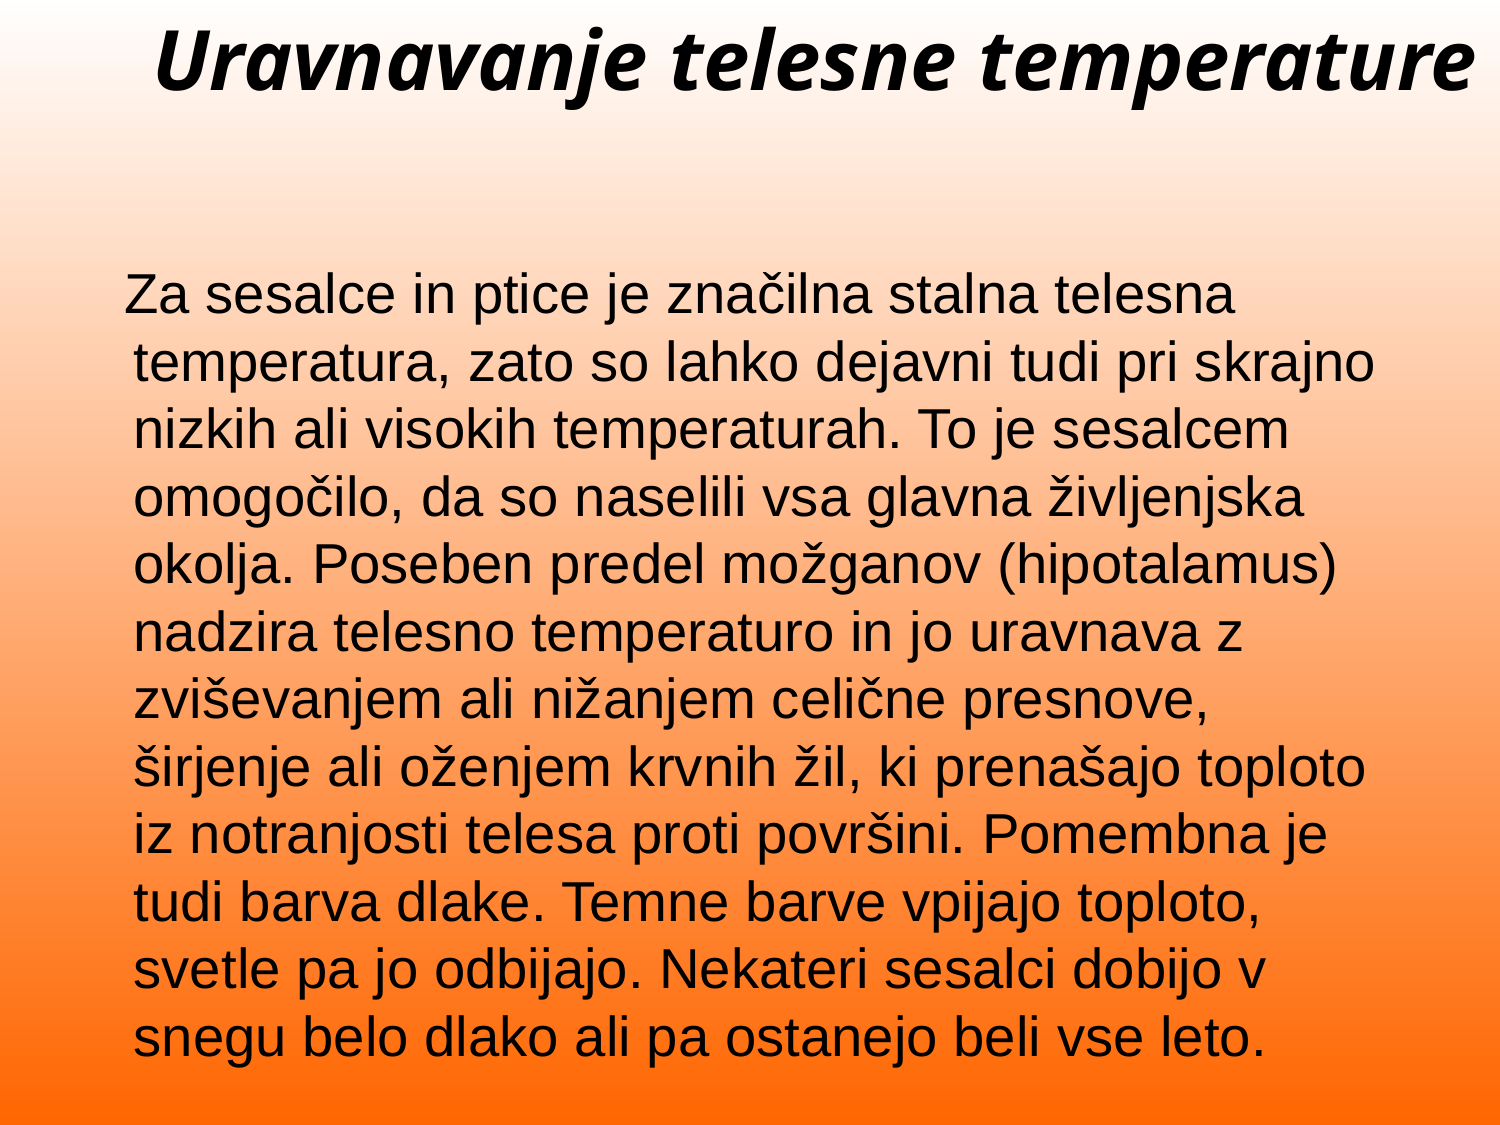

Uravnavanje telesne temperature
 Za sesalce in ptice je značilna stalna telesna temperatura, zato so lahko dejavni tudi pri skrajno nizkih ali visokih temperaturah. To je sesalcem omogočilo, da so naselili vsa glavna življenjska okolja. Poseben predel možganov (hipotalamus) nadzira telesno temperaturo in jo uravnava z zviševanjem ali nižanjem celične presnove, širjenje ali oženjem krvnih žil, ki prenašajo toploto iz notranjosti telesa proti površini. Pomembna je tudi barva dlake. Temne barve vpijajo toploto, svetle pa jo odbijajo. Nekateri sesalci dobijo v snegu belo dlako ali pa ostanejo beli vse leto.